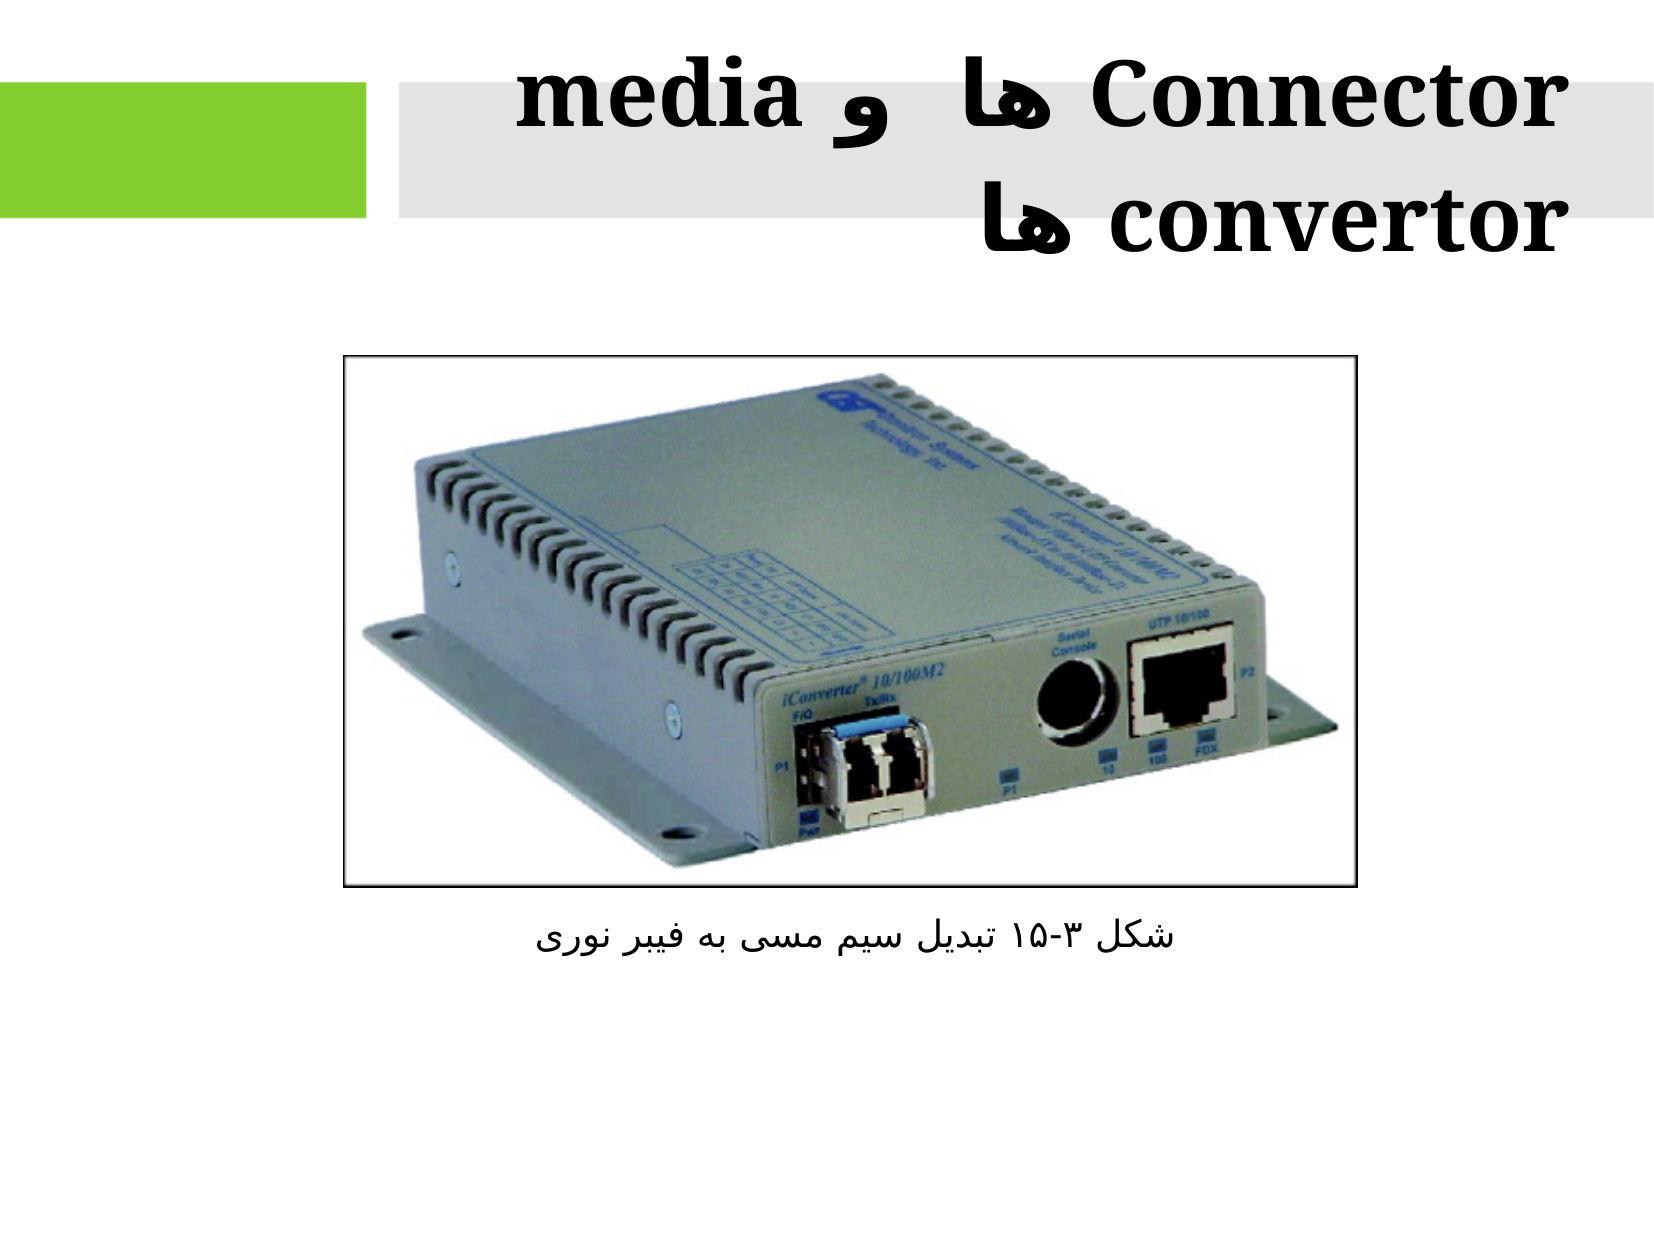

# Connector ها و media convertor ها
شکل ۳-۱۵ تبدیل سیم مسی به فیبر نوری